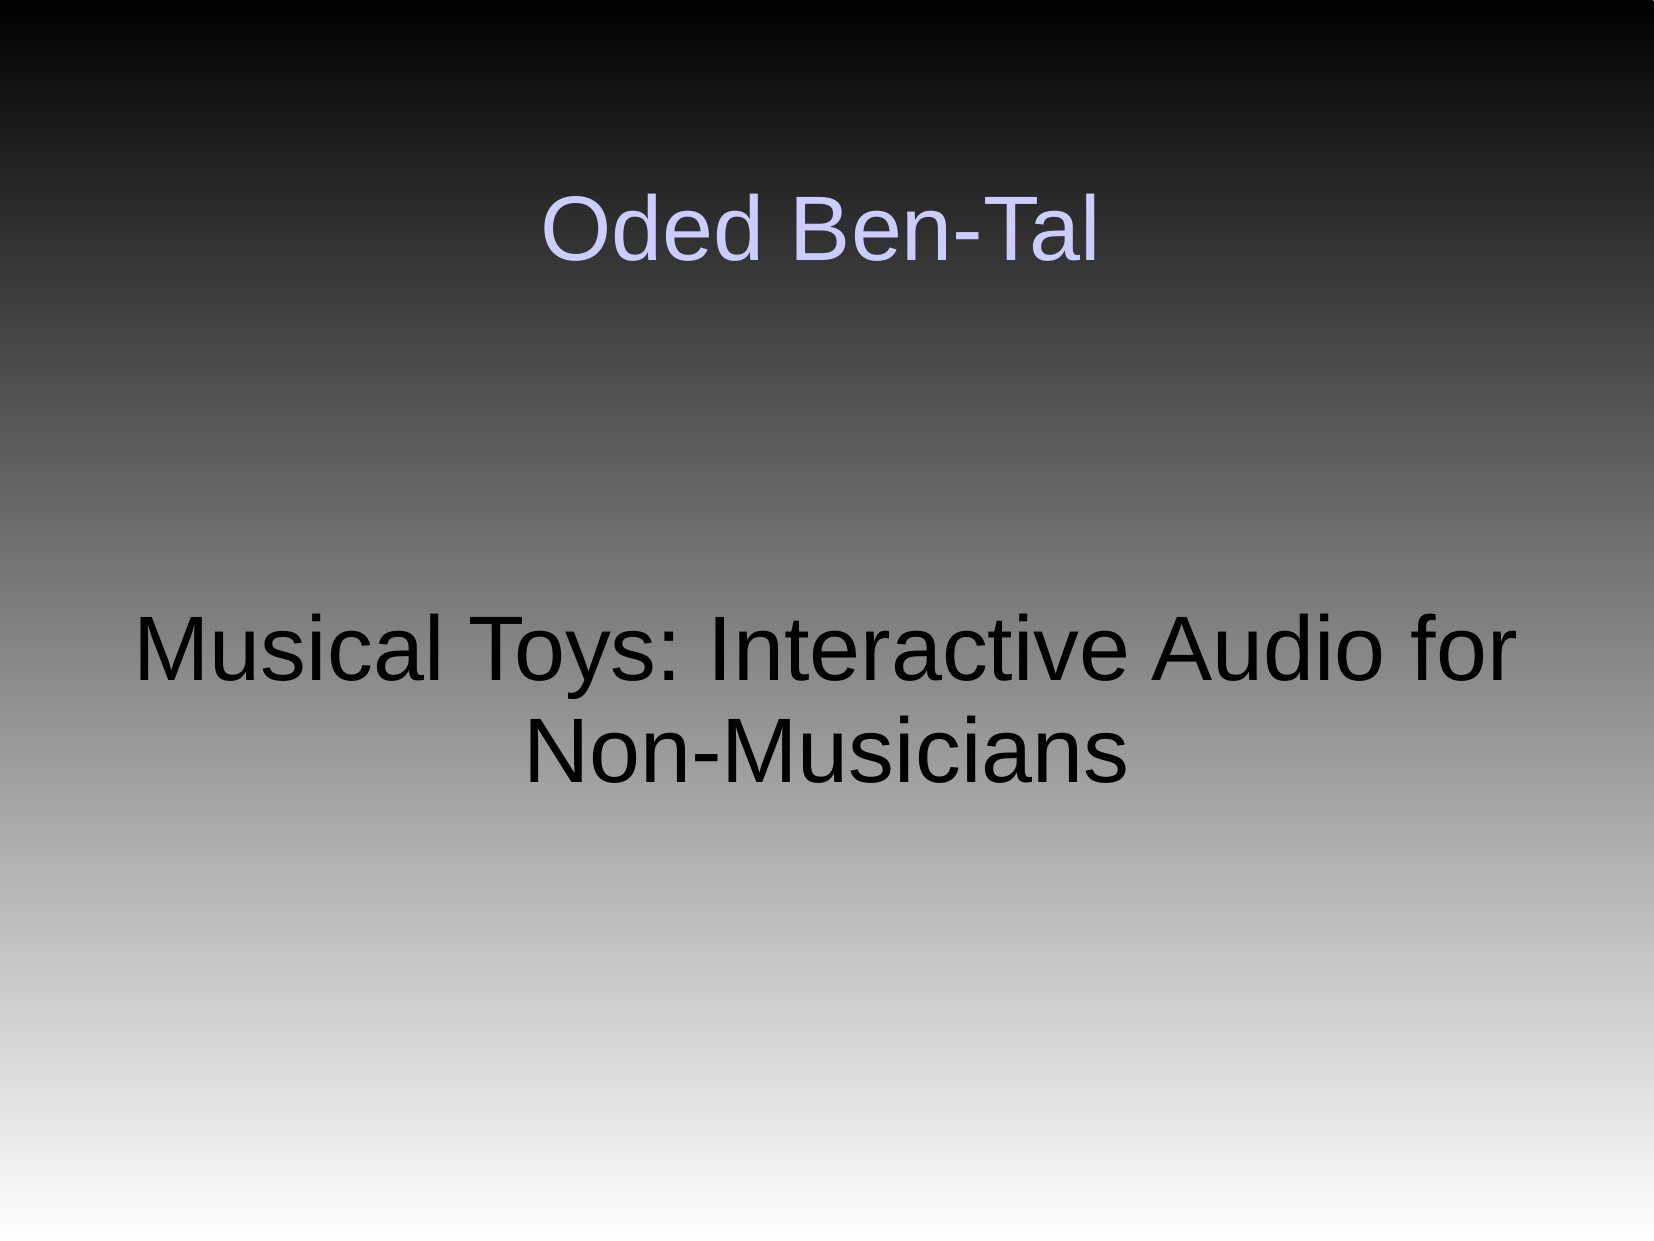

# Oded Ben-Tal
Musical Toys: Interactive Audio for Non-Musicians